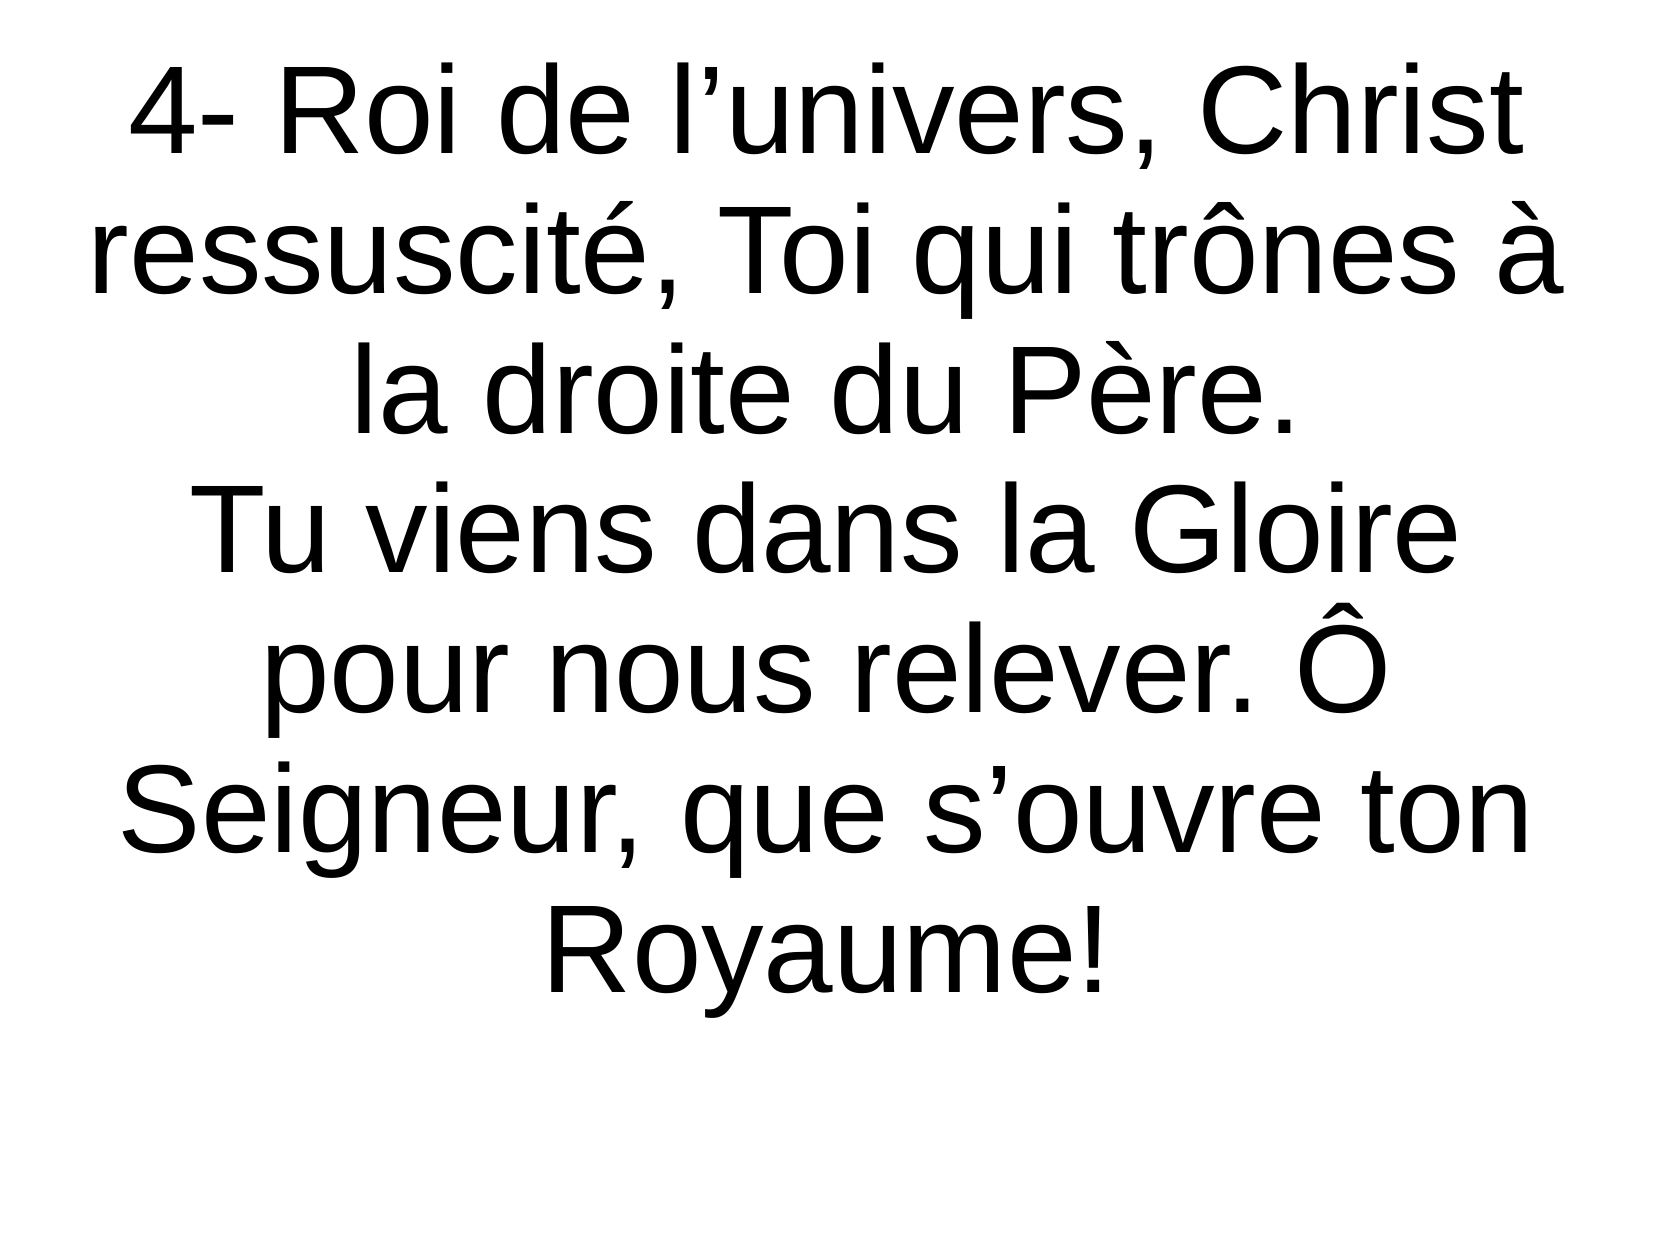

# 4- Roi de l’univers, Christ ressuscité, Toi qui trônes à la droite du Père.
Tu viens dans la Gloire pour nous relever. Ô Seigneur, que s’ouvre ton Royaume!